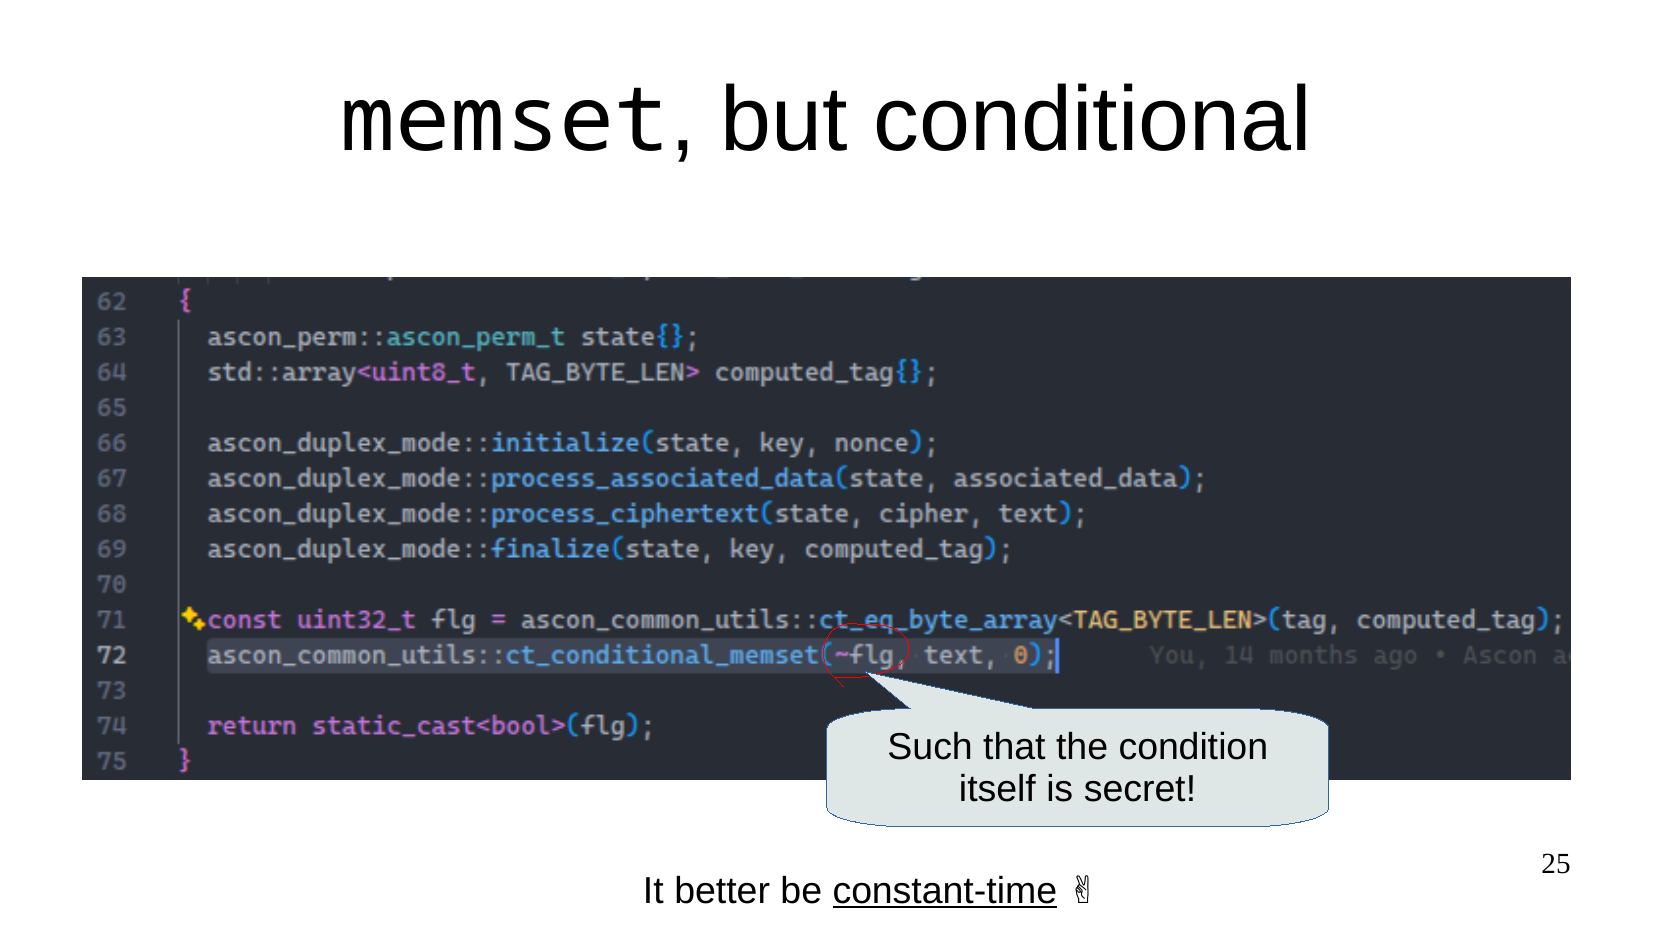

# memset, but conditional
Such that the condition itself is secret!
25
It better be constant-time ✌